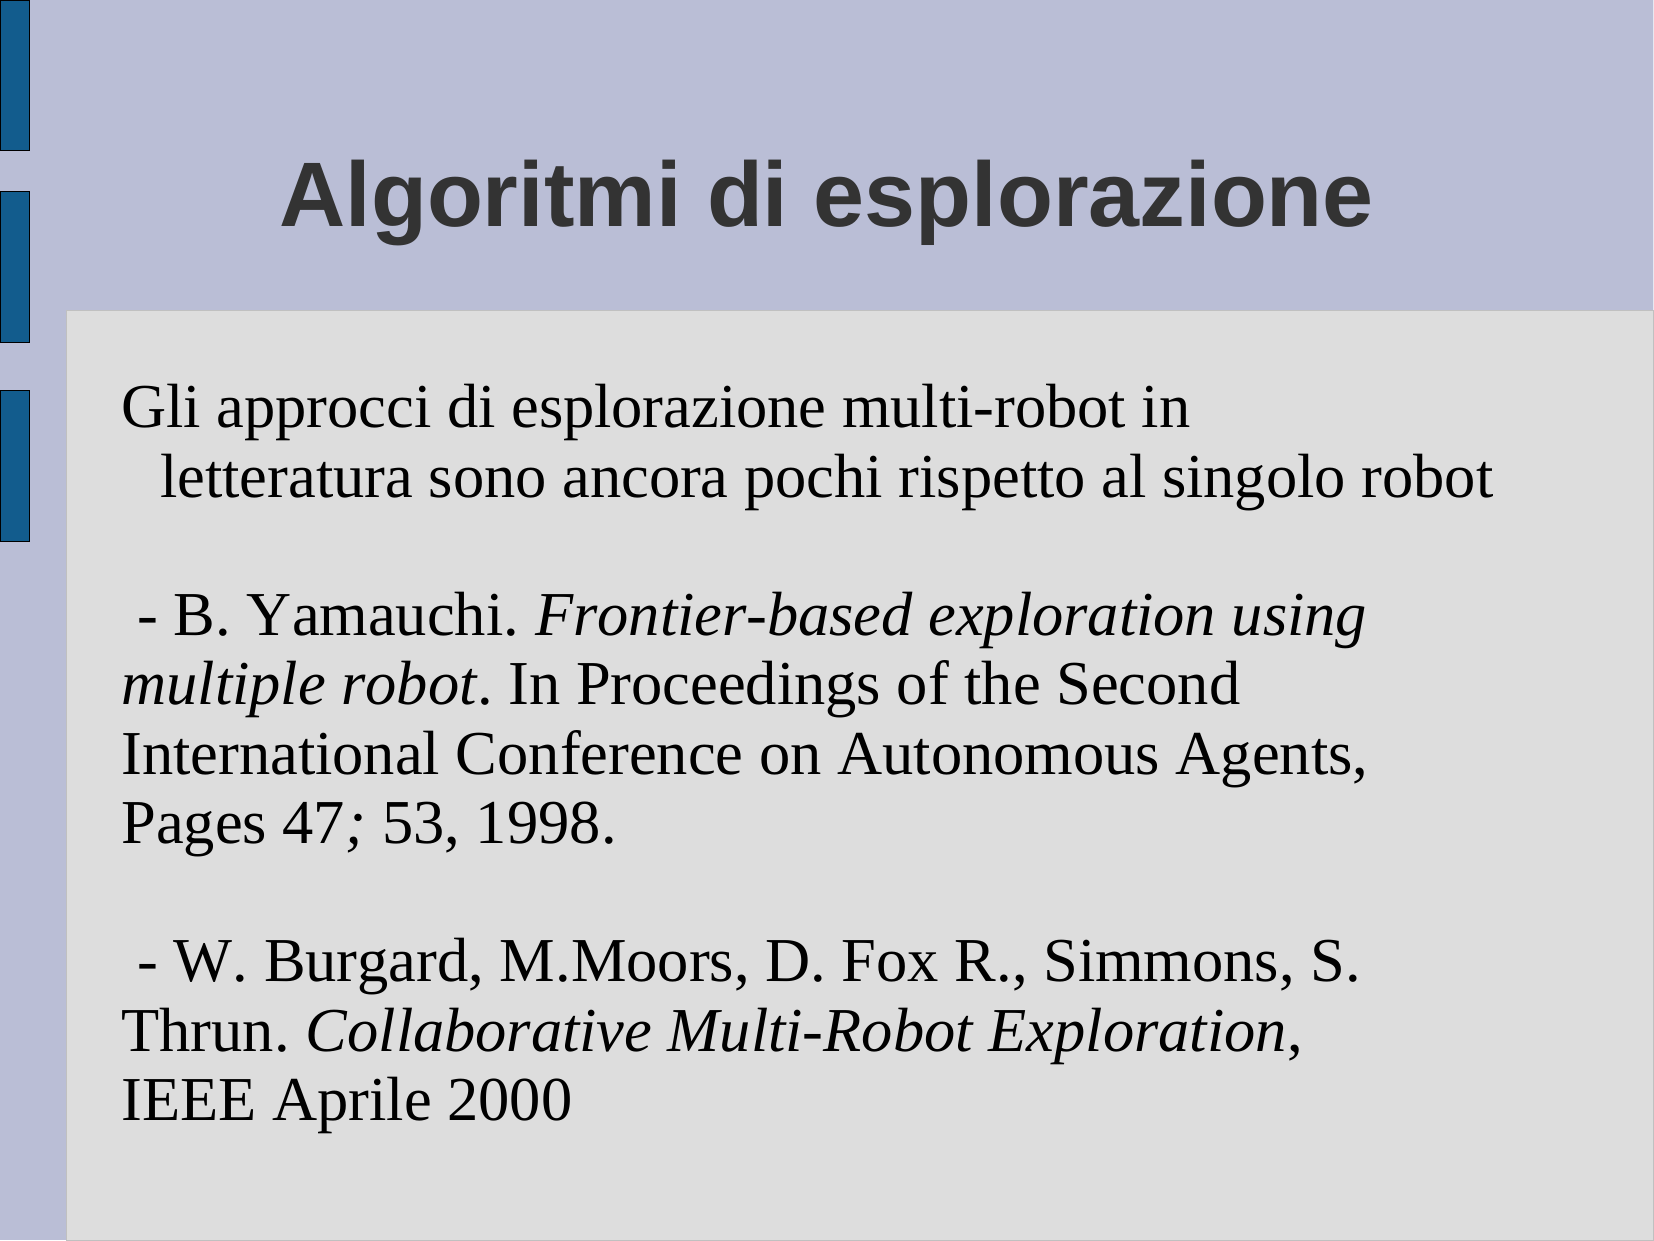

# Algoritmi di esplorazione
Gli approcci di esplorazione multi-robot in
letteratura sono ancora pochi rispetto al singolo robot
 - B. Yamauchi. Frontier-based exploration using
multiple robot. In Proceedings of the Second
International Conference on Autonomous Agents,
Pages 47; 53, 1998.
 - W. Burgard, M.Moors, D. Fox R., Simmons, S.
Thrun. Collaborative Multi-Robot Exploration,
IEEE Aprile 2000